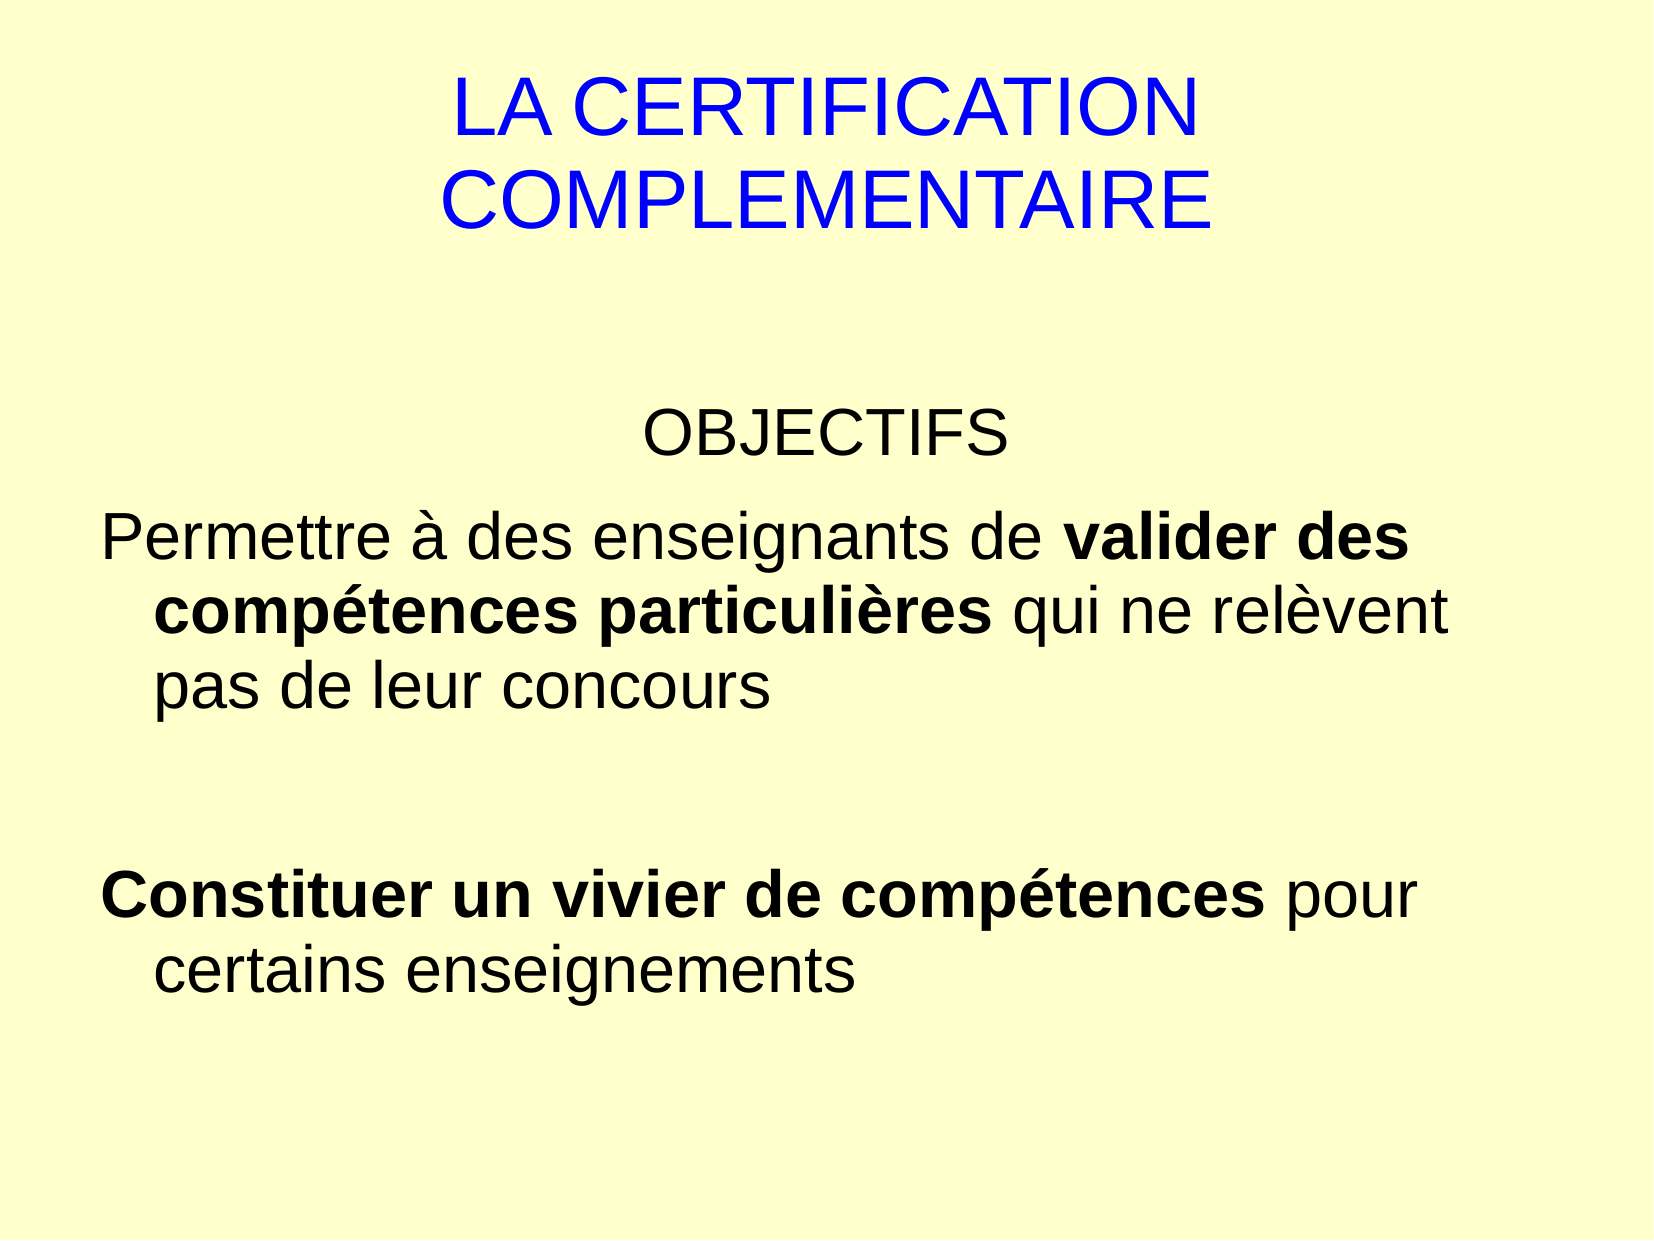

# LA CERTIFICATION COMPLEMENTAIRE
OBJECTIFS
Permettre à des enseignants de valider des compétences particulières qui ne relèvent pas de leur concours
Constituer un vivier de compétences pour certains enseignements